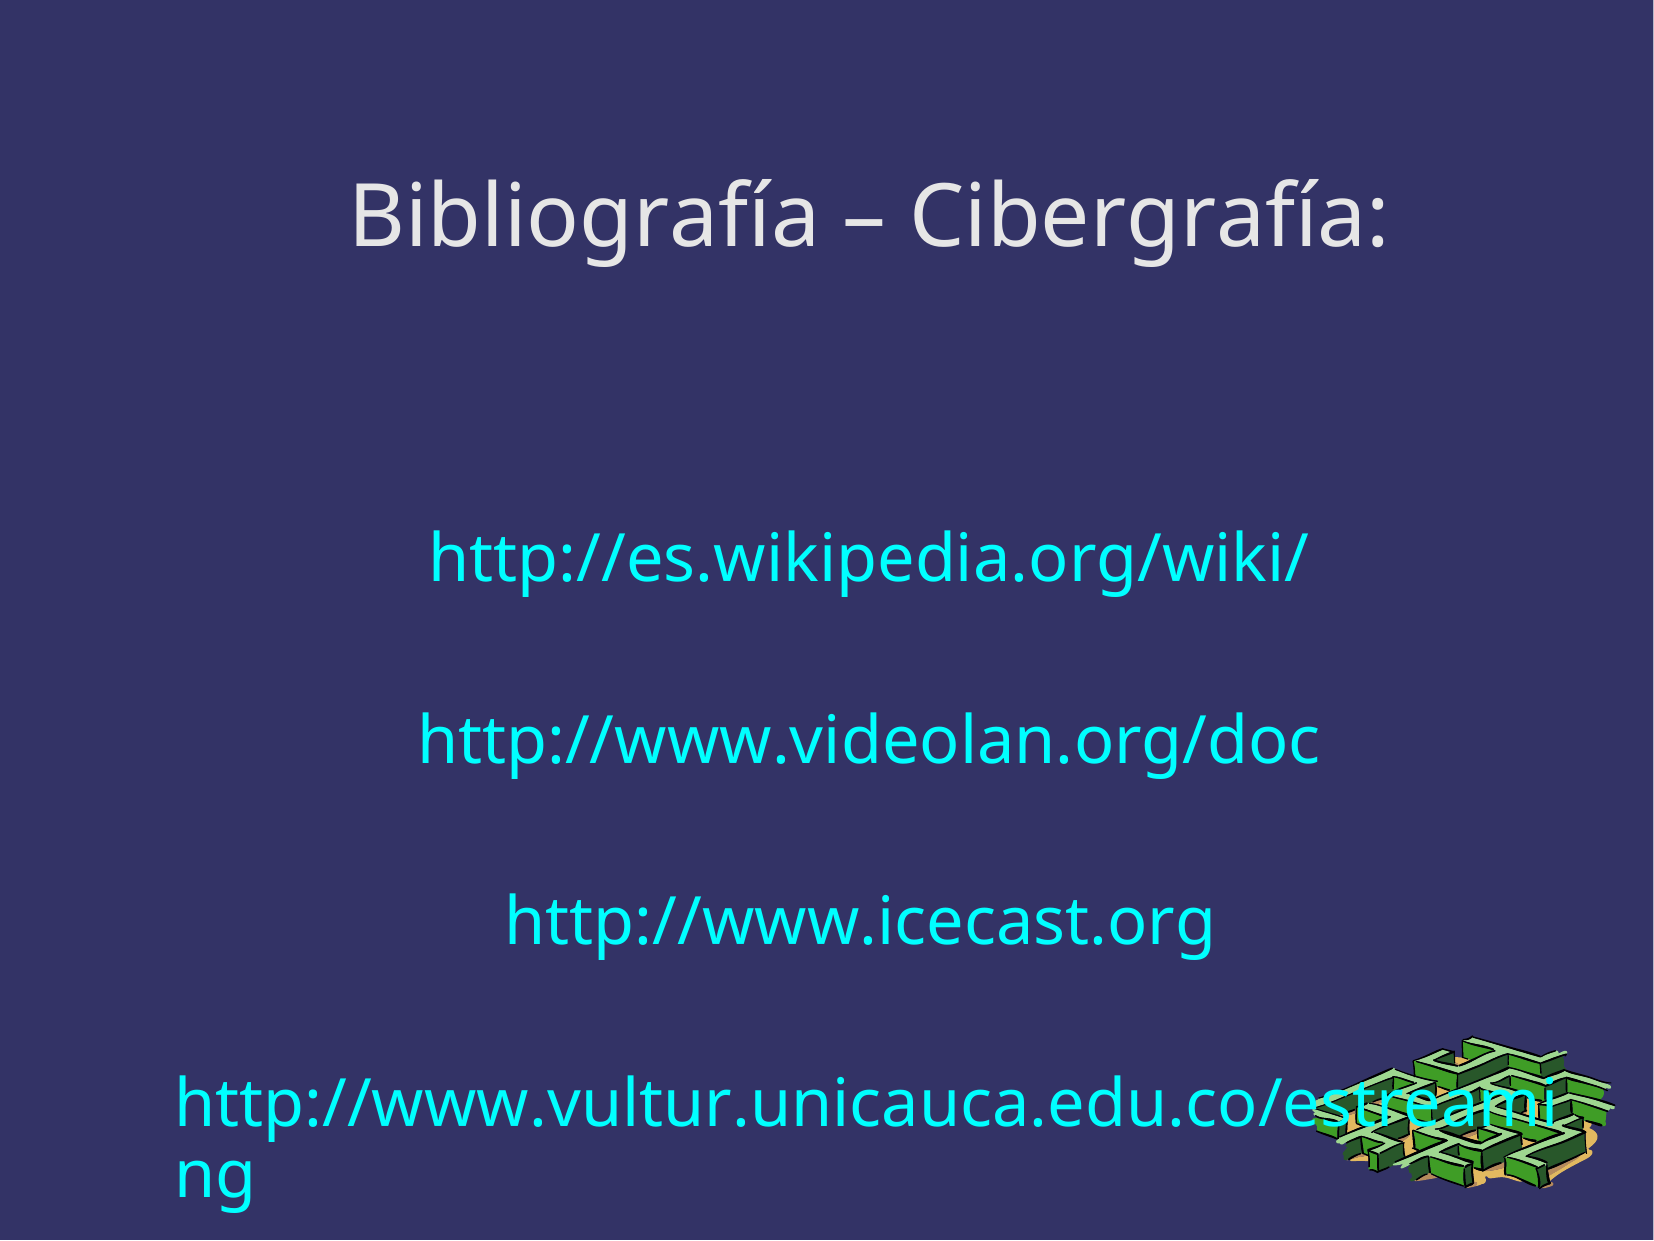

# Bibliografía – Cibergrafía:
http://es.wikipedia.org/wiki/
http://www.videolan.org/doc
http://www.icecast.org
http://www.vultur.unicauca.edu.co/estreaming